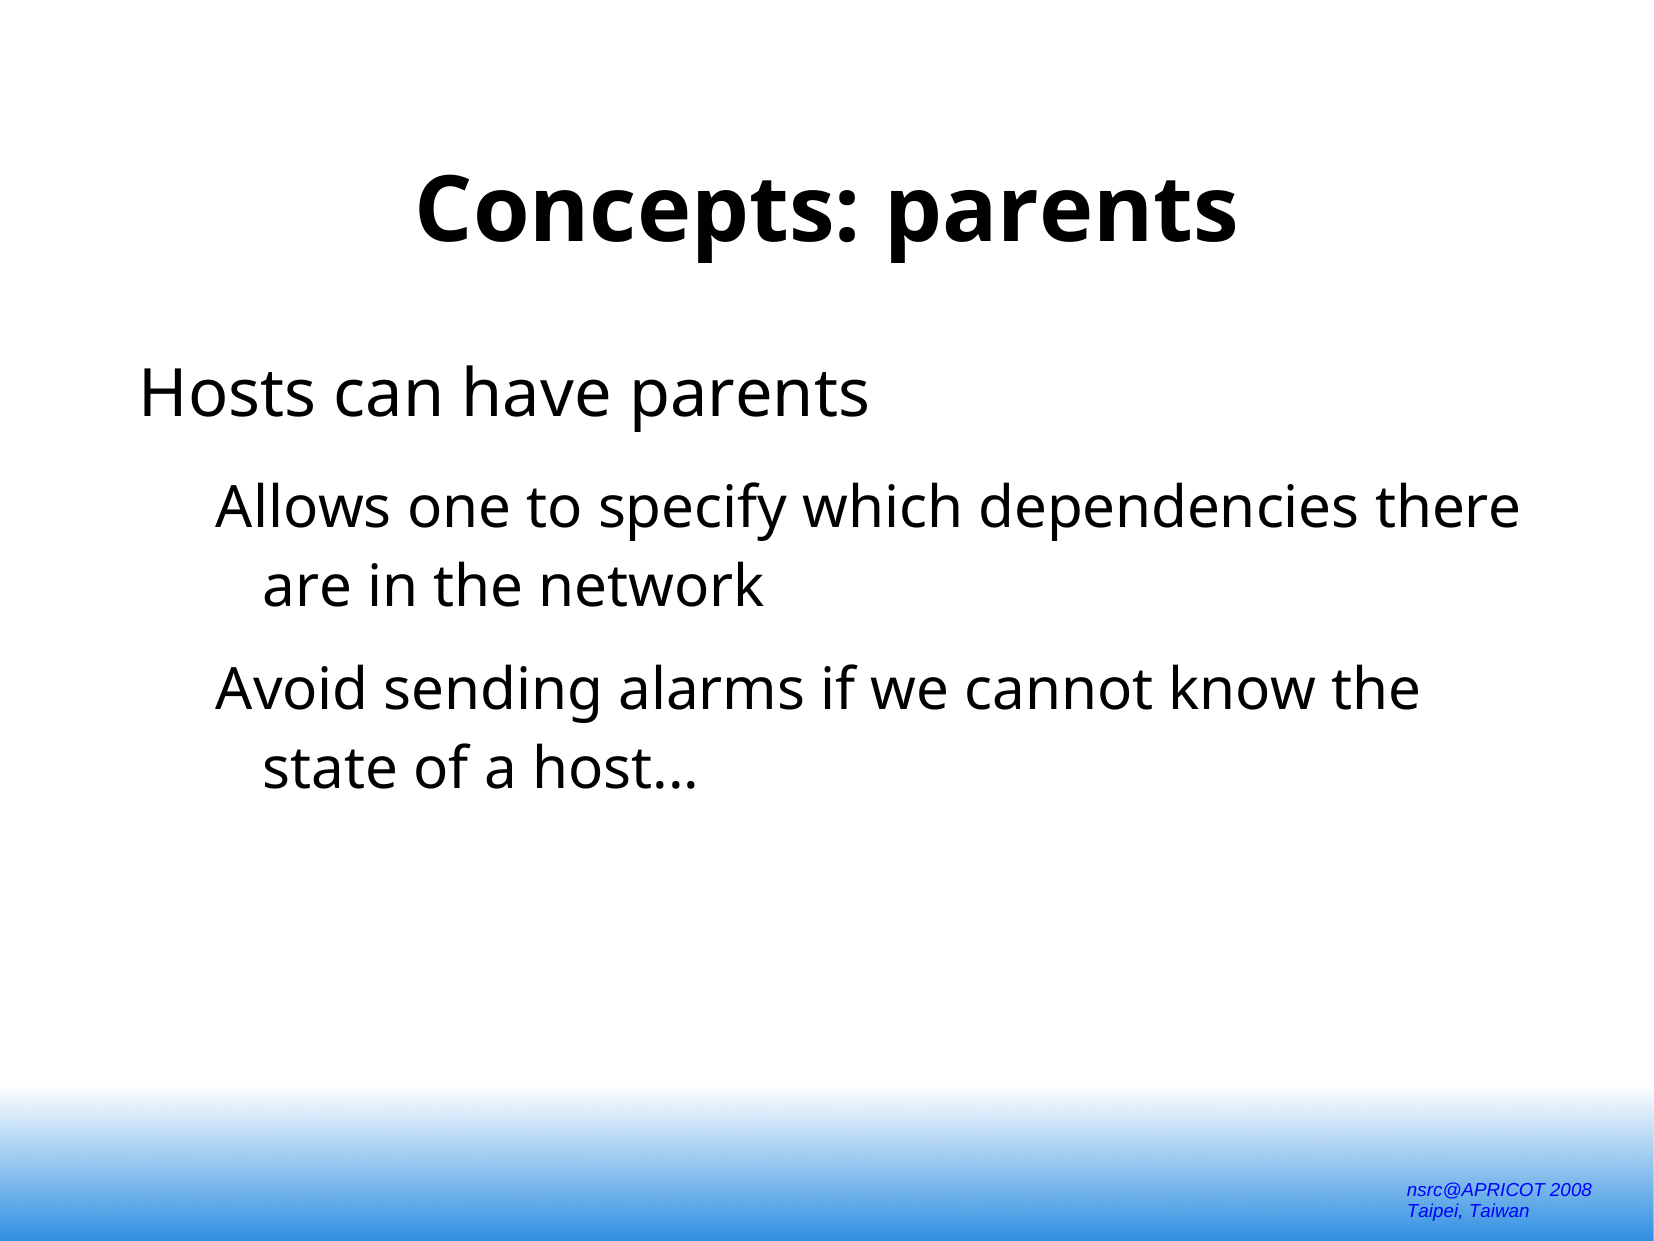

# Concepts: parents
Hosts can have parents
Allows one to specify which dependencies there are in the network
Avoid sending alarms if we cannot know the state of a host...